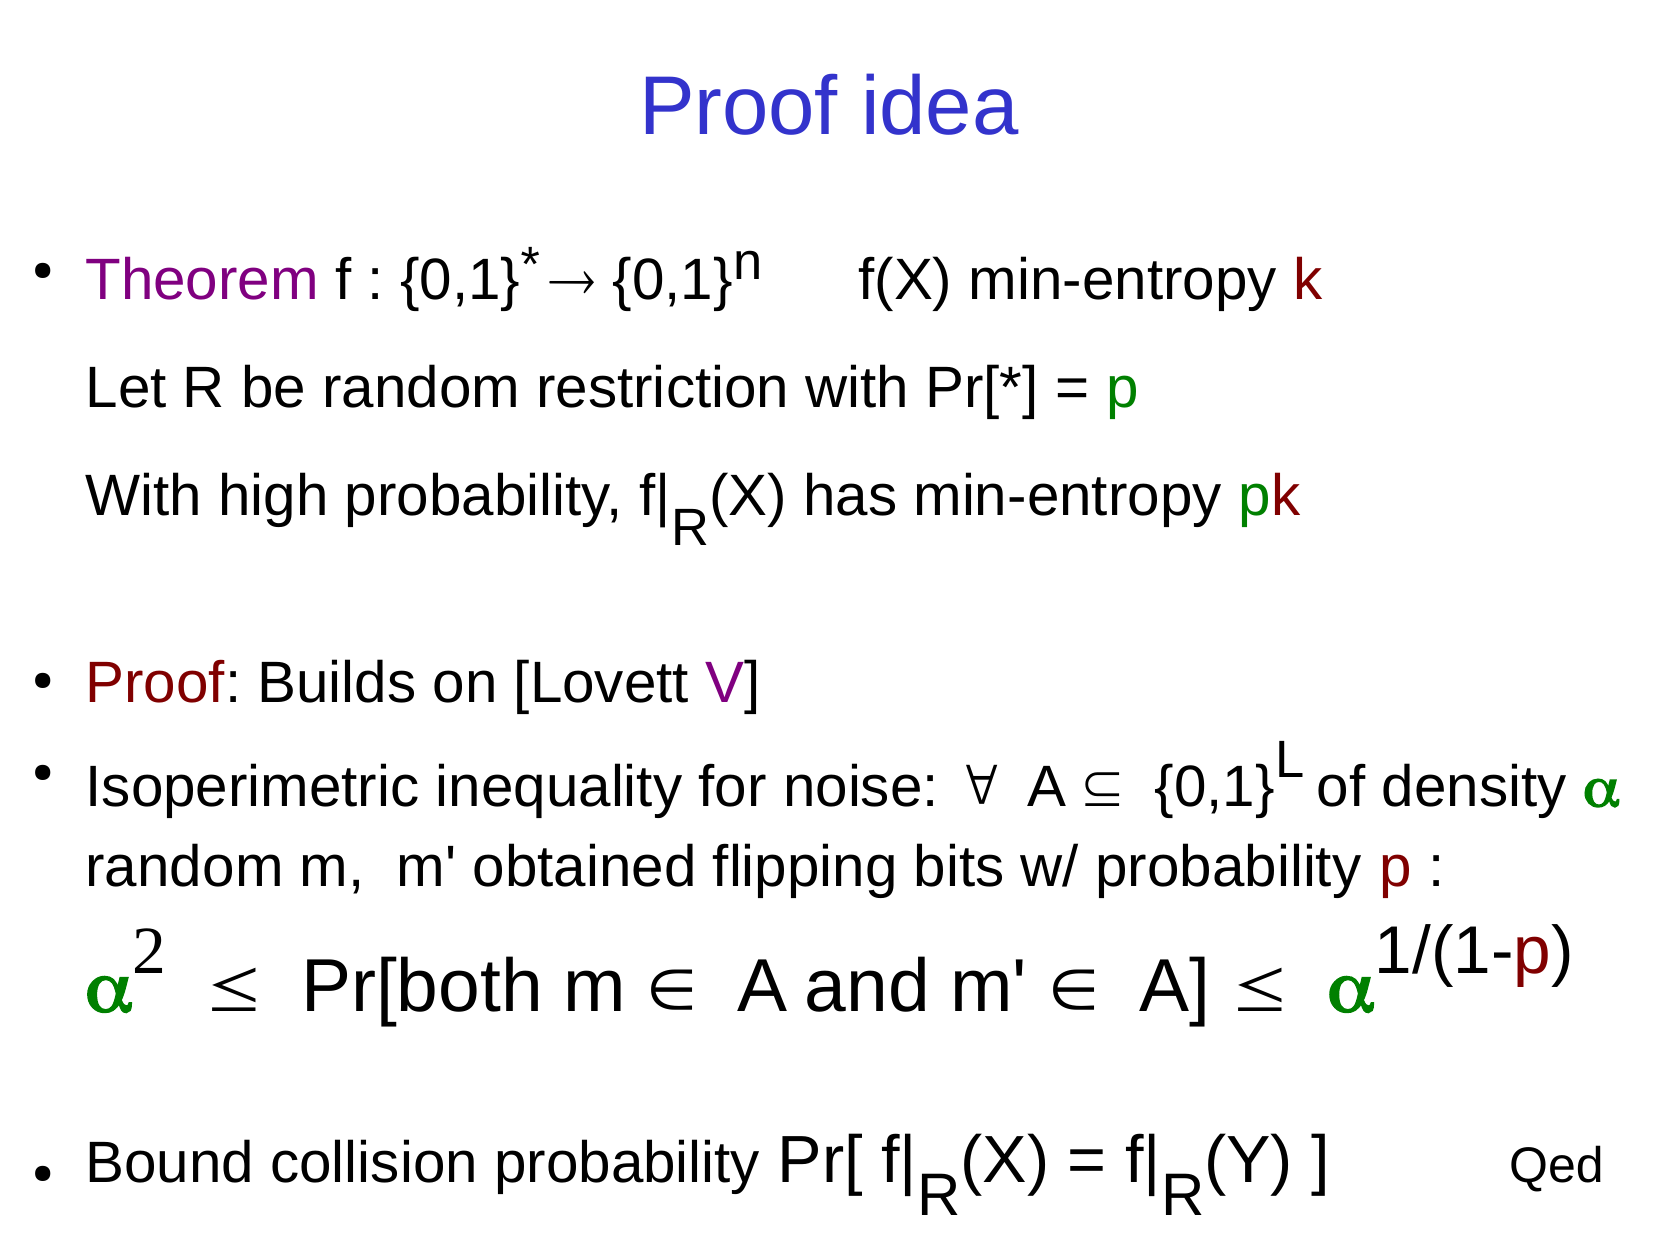

Proof idea
# Theorem f : {0,1}*  {0,1}n f(X) min-entropy k
Let R be random restriction with Pr[*] = p
With high probability, f|R(X) has min-entropy pk
Proof: Builds on [Lovett V]
Isoperimetric inequality for noise:  A  {0,1}L of density 
random m, m' obtained flipping bits w/ probability p :
2  Pr[both m  A and m'  A]  1/(1-p)
Bound collision probability Pr[ f|R(X) = f|R(Y) ] Qed